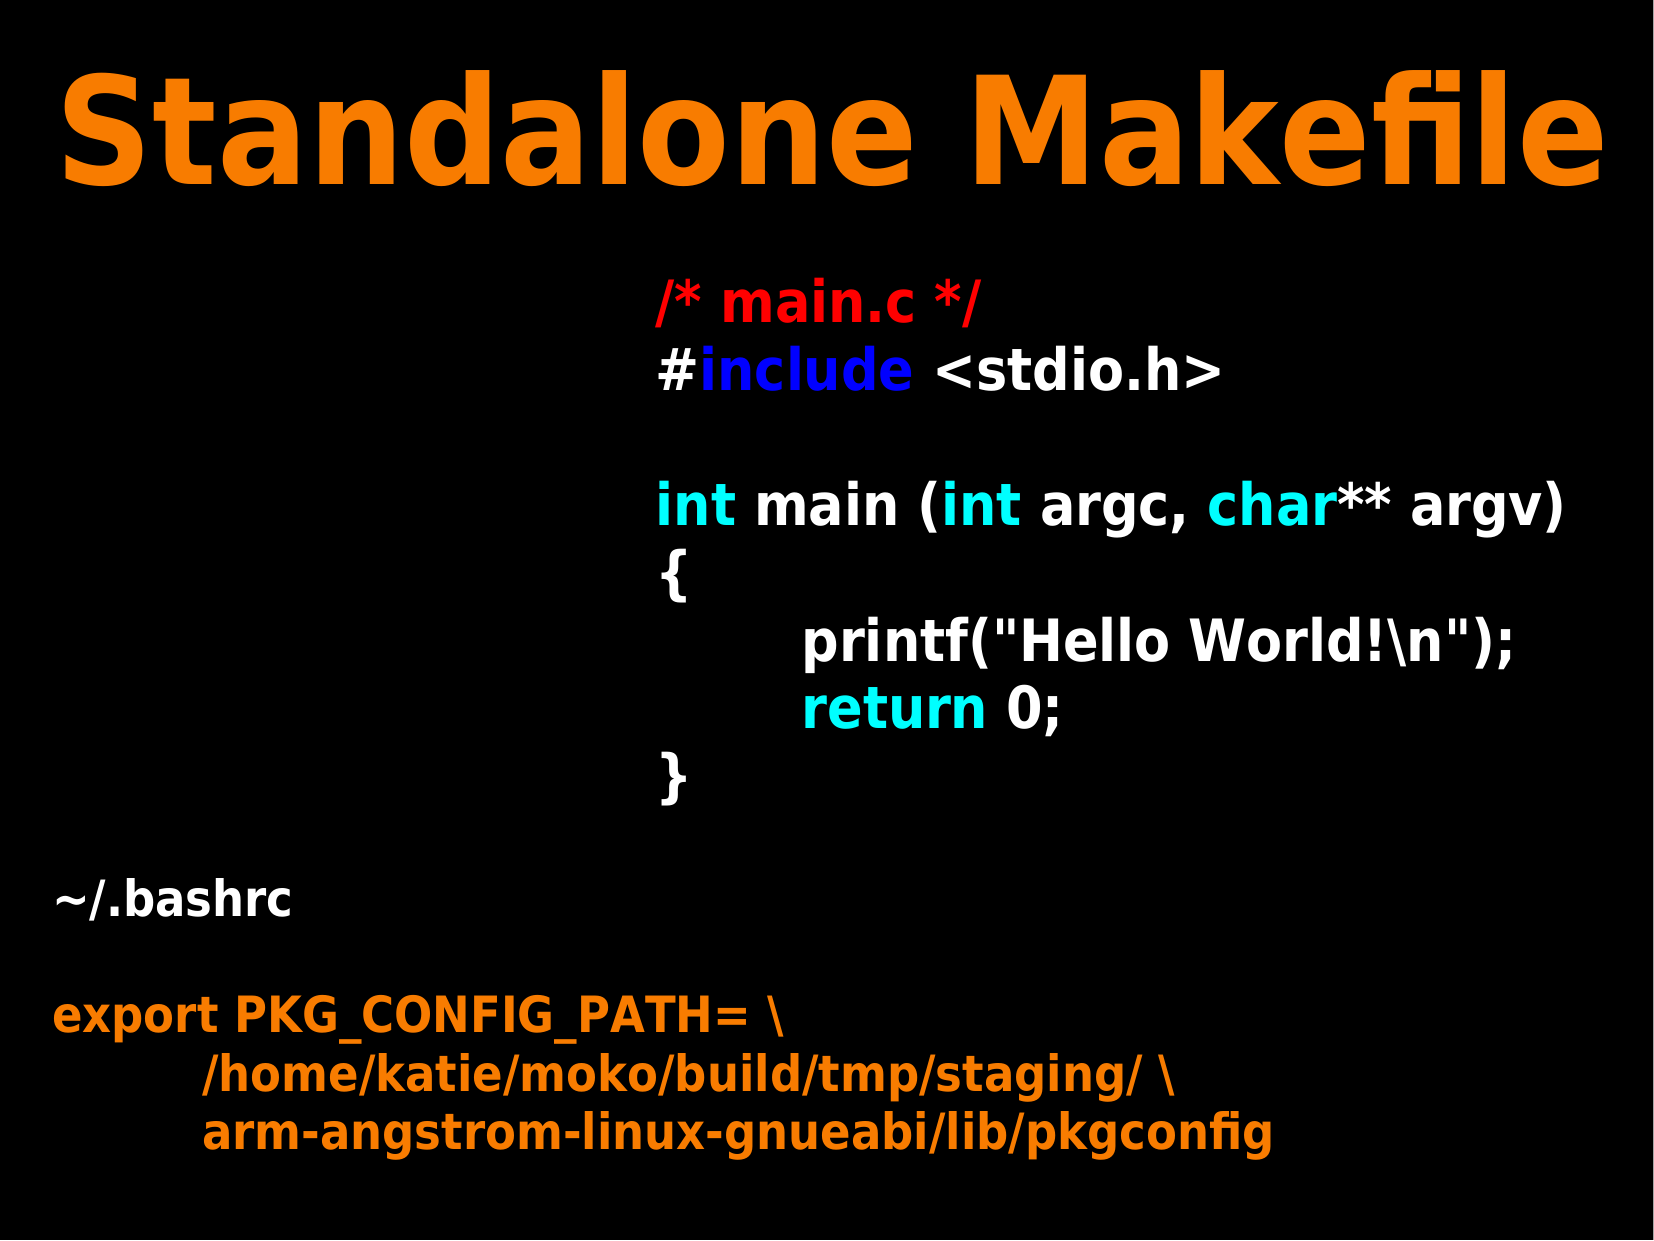

Standalone Makefile
/* main.c */
#include <stdio.h>
int main (int argc, char** argv)
{
 printf("Hello World!\n");
 return 0;
}
~/.bashrc
export PKG_CONFIG_PATH= \
		/home/katie/moko/build/tmp/staging/ \
		arm-angstrom-linux-gnueabi/lib/pkgconfig